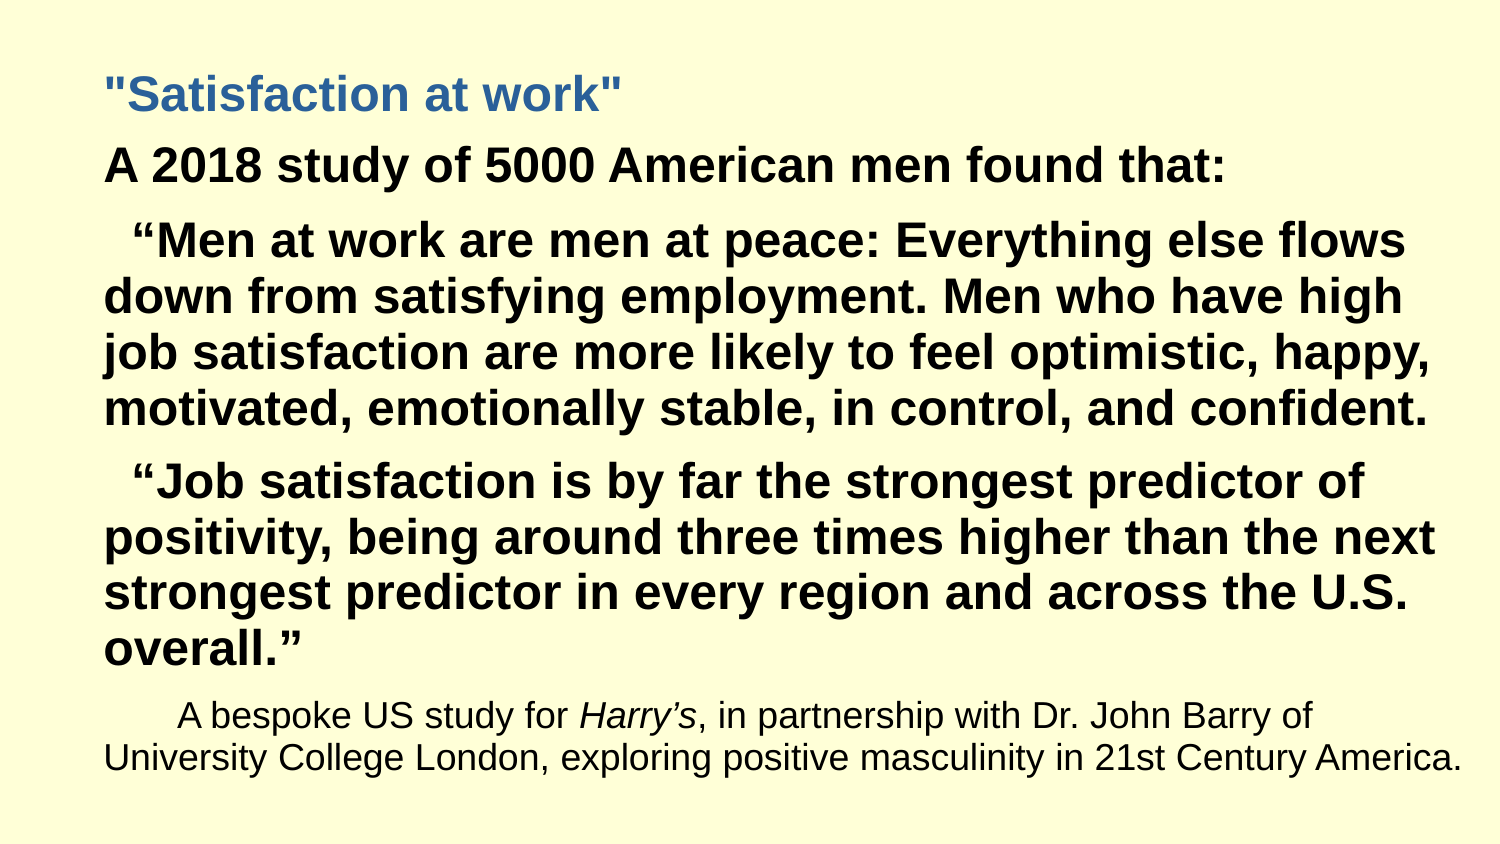

"Satisfaction at work"
A 2018 study of 5000 American men found that:
 “Men at work are men at peace: Everything else flows down from satisfying employment. Men who have high job satisfaction are more likely to feel optimistic, happy, motivated, emotionally stable, in control, and confident.
 “Job satisfaction is by far the strongest predictor of positivity, being around three times higher than the next strongest predictor in every region and across the U.S. overall.”
	A bespoke US study for Harry’s, in partnership with Dr. John Barry of University College London, exploring positive masculinity in 21st Century America.